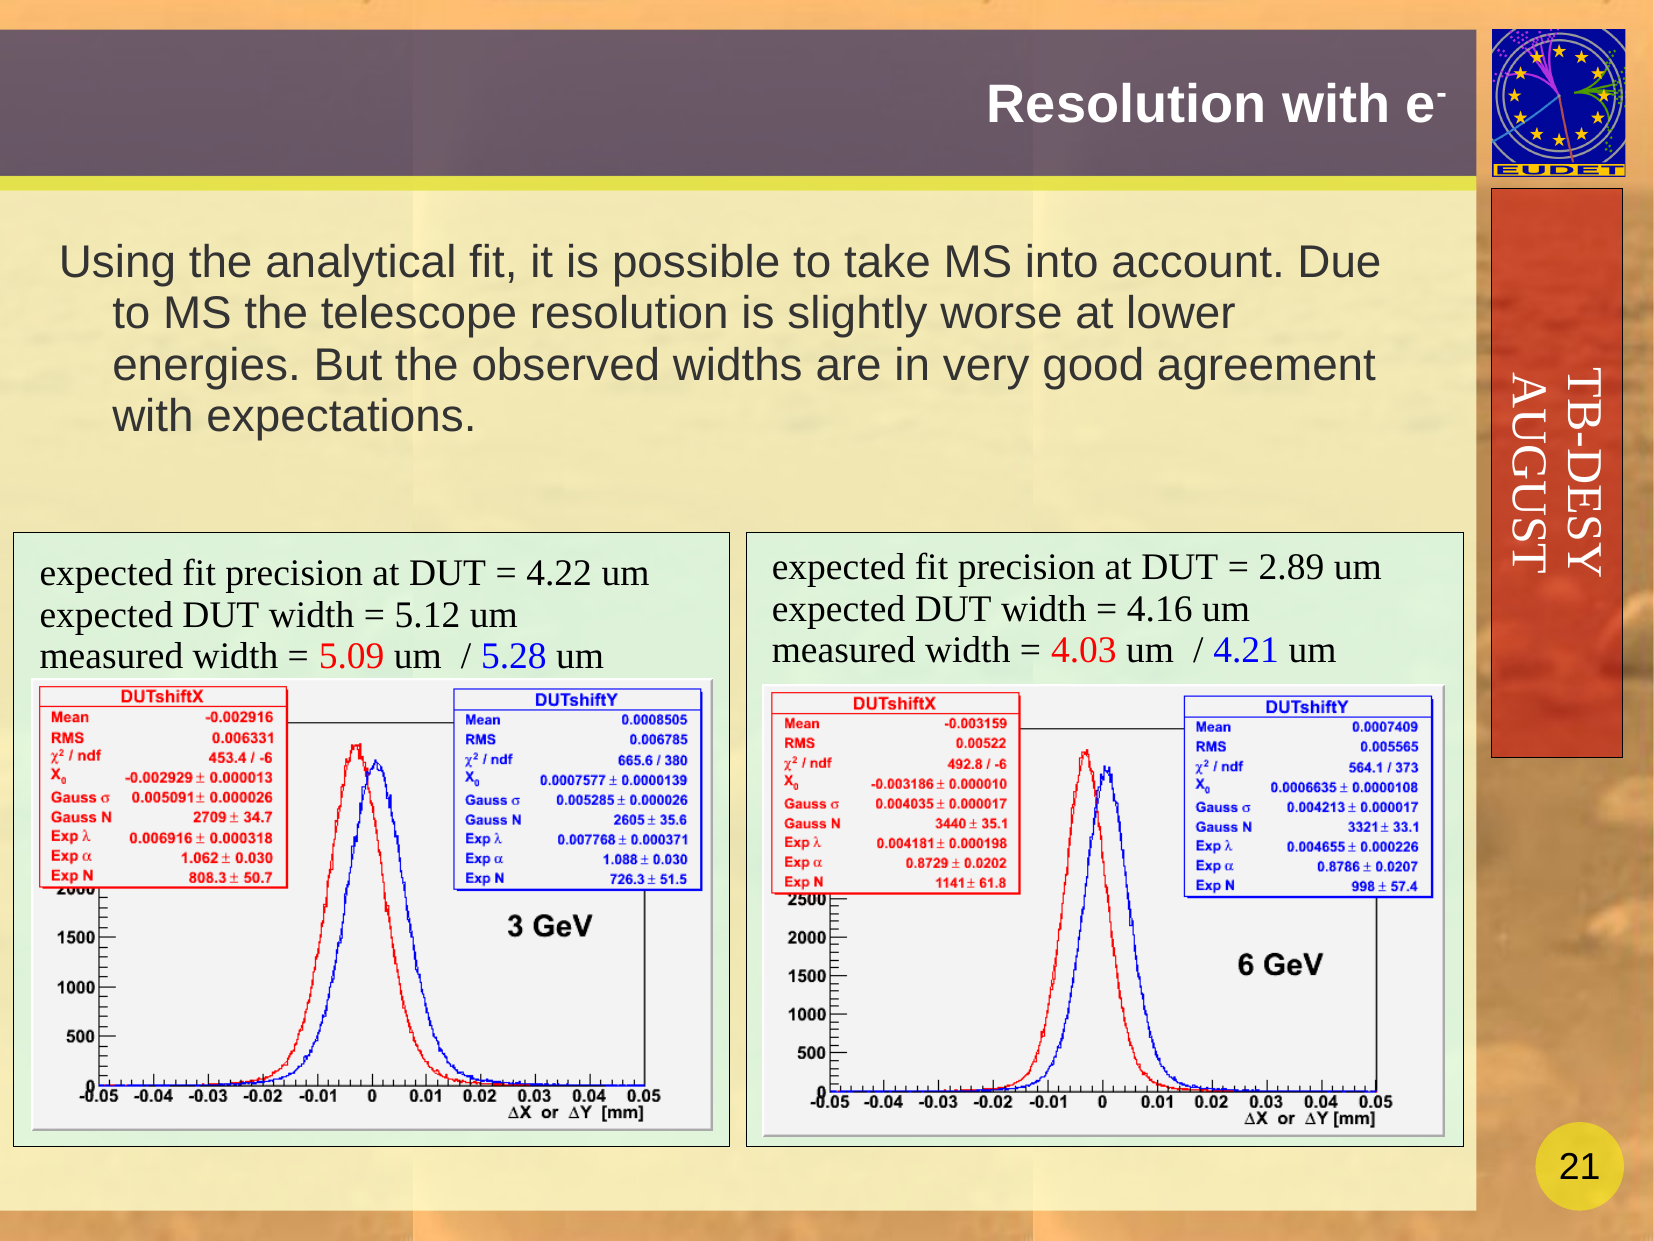

# Resolution with e-
Using the analytical fit, it is possible to take MS into account. Due to MS the telescope resolution is slightly worse at lower energies. But the observed widths are in very good agreement with expectations.
TB-DESY
AUGUST
expected fit precision at DUT = 2.89 um
expected DUT width = 4.16 um
measured width = 4.03 um / 4.21 um
expected fit precision at DUT = 4.22 um
expected DUT width = 5.12 um
measured width = 5.09 um / 5.28 um